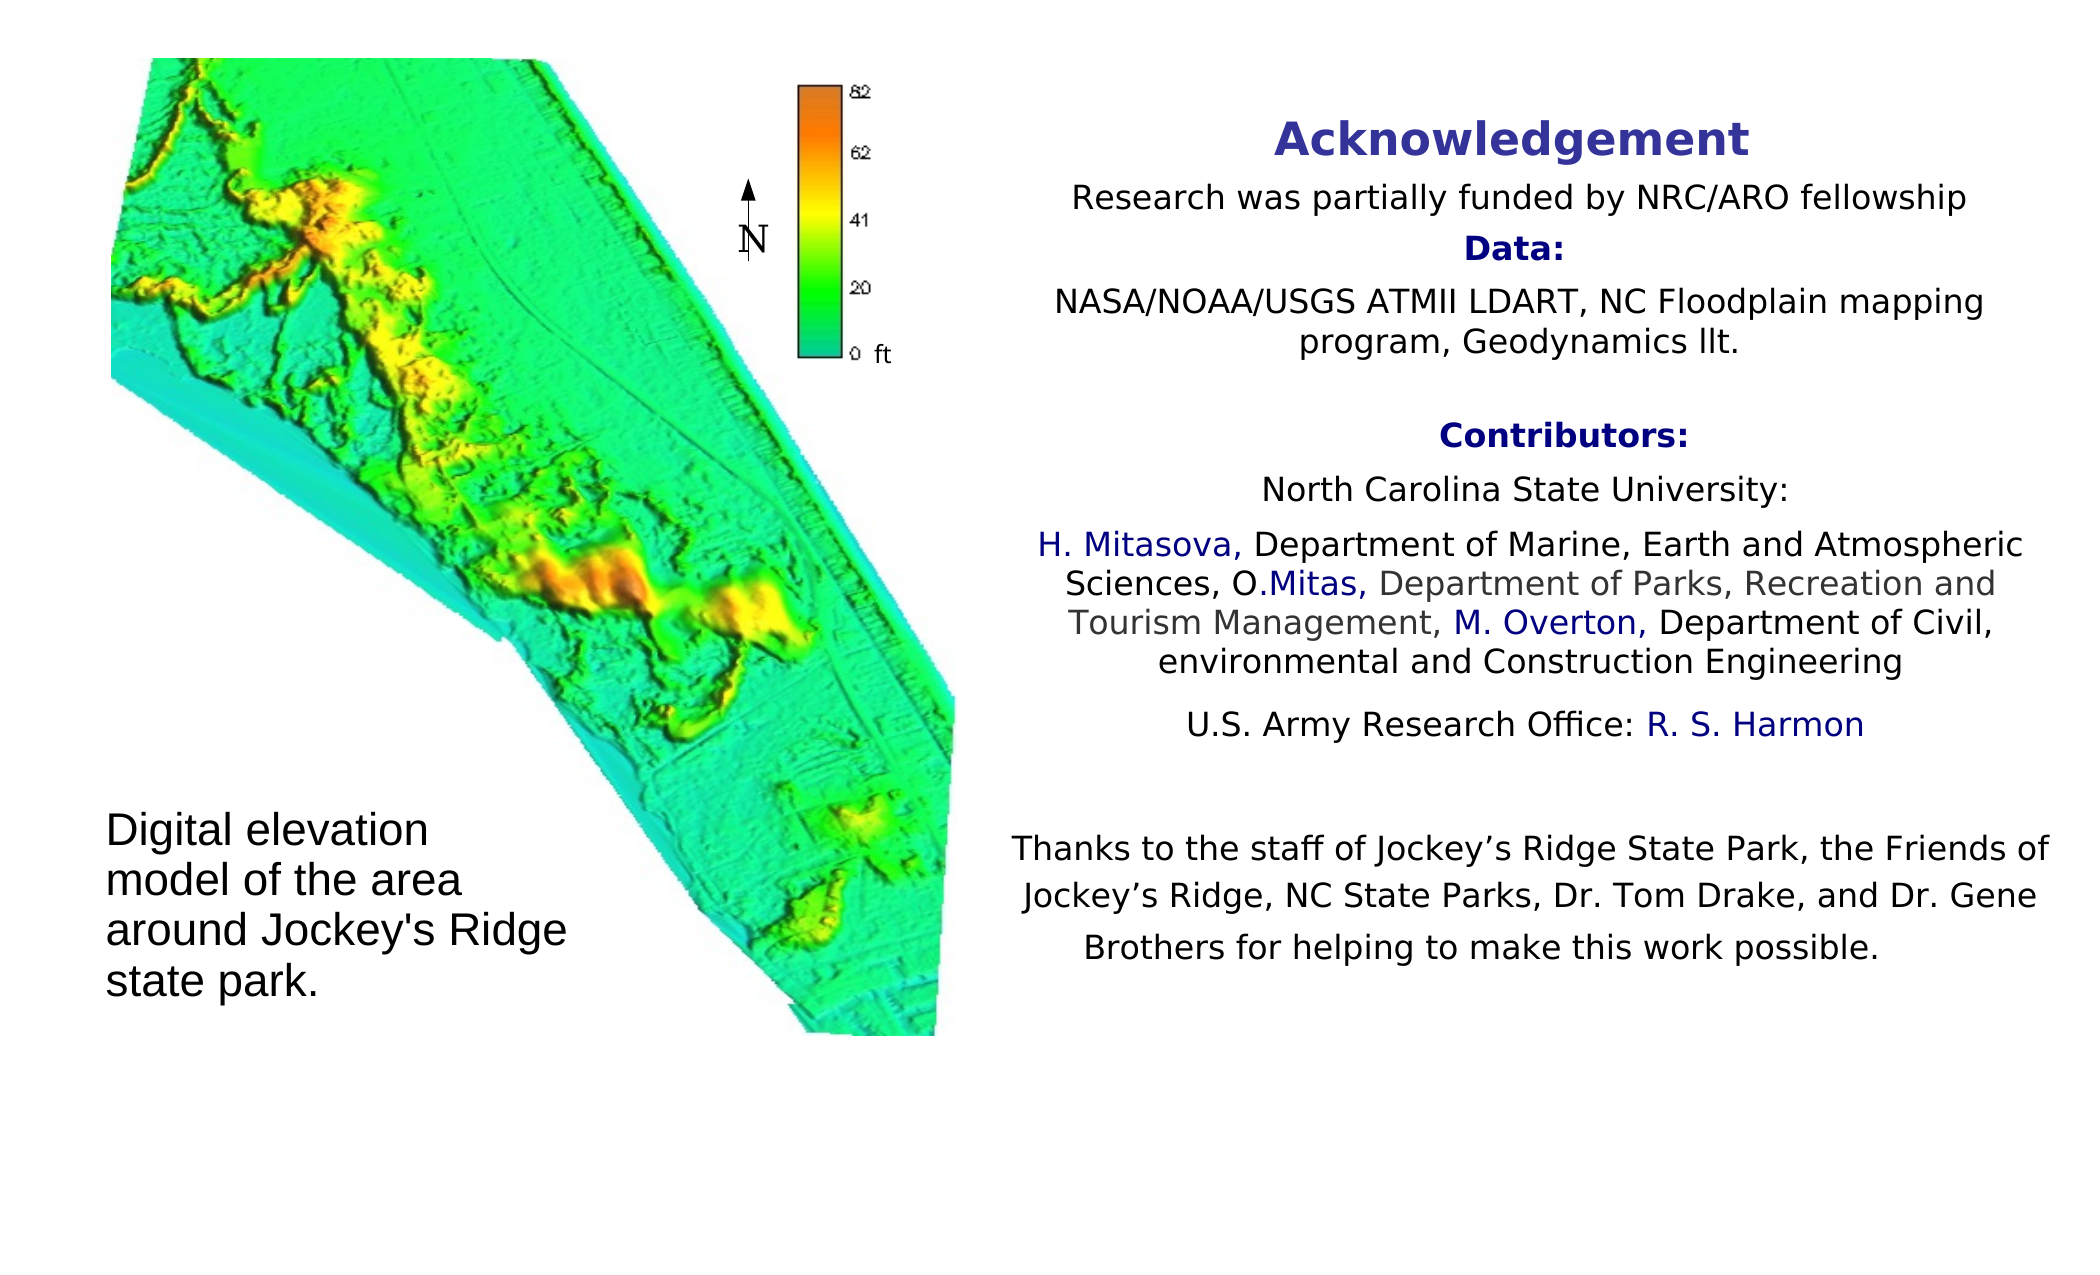

Acknowledgement
Research was partially funded by NRC/ARO fellowship
Data:
NASA/NOAA/USGS ATMII LDART, NC Floodplain mapping program, Geodynamics llt.
N
ft
 Contributors:
North Carolina State University:
H. Mitasova, Department of Marine, Earth and Atmospheric Sciences, O.Mitas, Department of Parks, Recreation and Tourism Management, M. Overton, Department of Civil, environmental and Construction Engineering
U.S. Army Research Office: R. S. Harmon:
Thanks to the staff of Jockey’s Ridge State Park, the Friends of Jockey’s Ridge, NC State Parks, Dr. Tom Drake, and Dr. Gene Brothers for helping to make this work possible.
Digital elevation
model of the area
around Jockey's Ridge
state park.